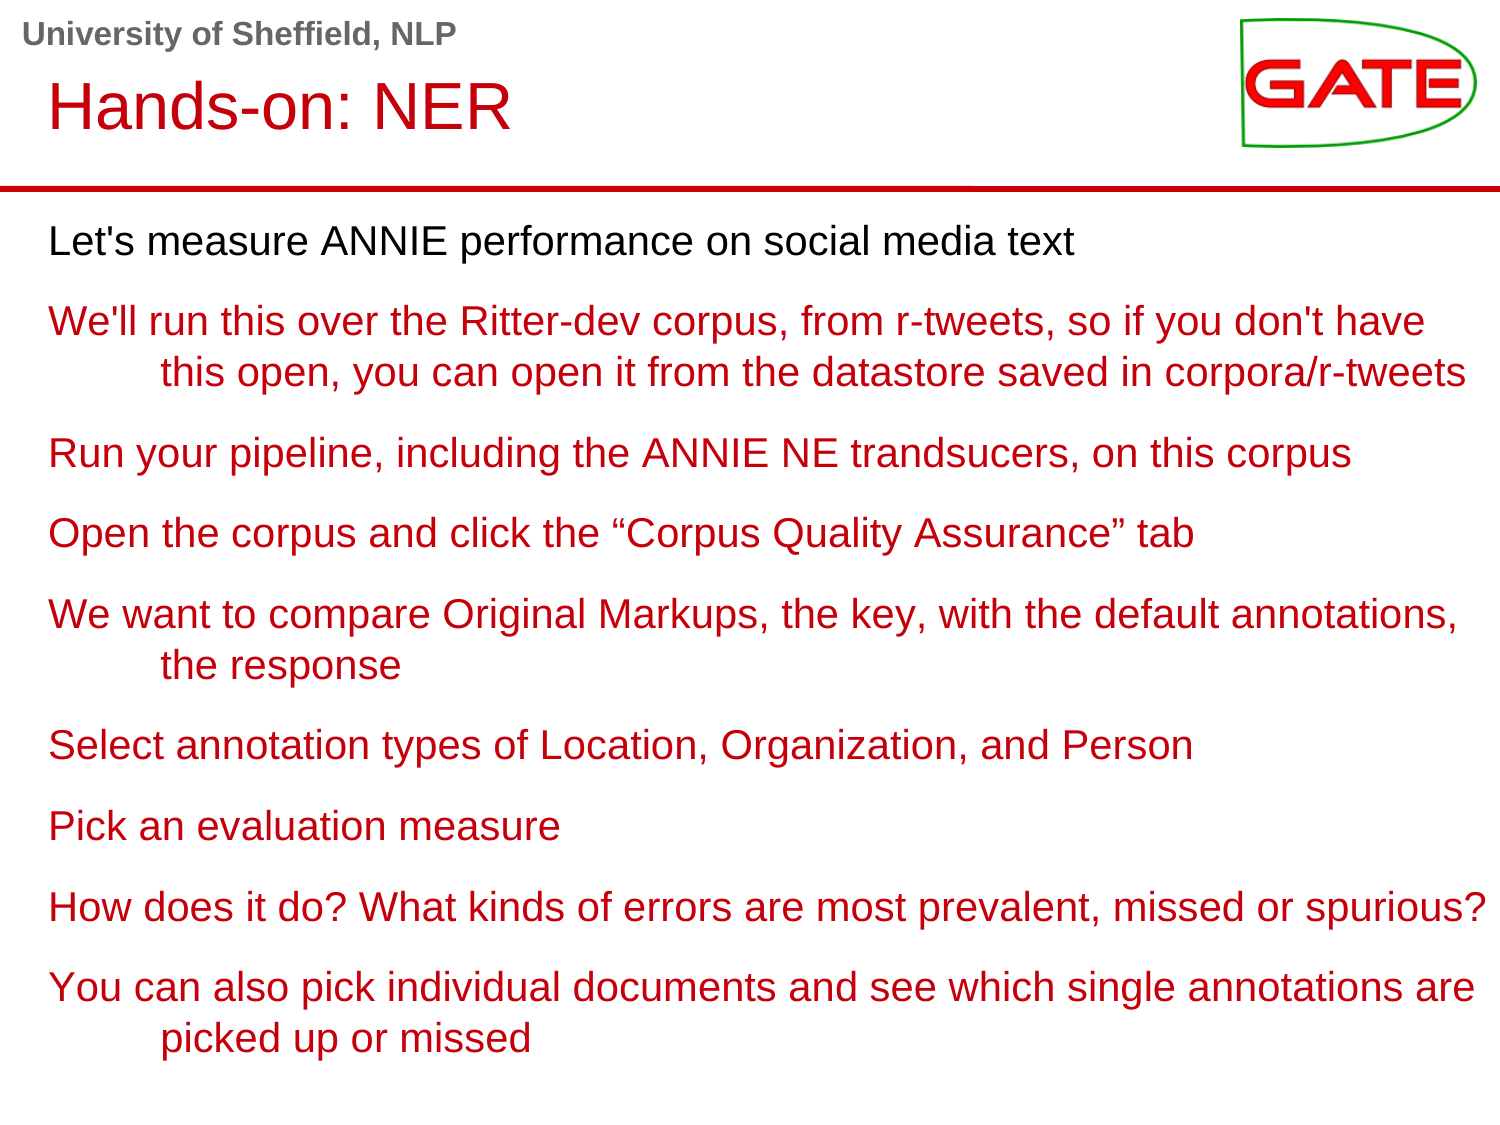

Hands-on: NER
Let's measure ANNIE performance on social media text
We'll run this over the Ritter-dev corpus, from r-tweets, so if you don't have this open, you can open it from the datastore saved in corpora/r-tweets
Run your pipeline, including the ANNIE NE trandsucers, on this corpus
Open the corpus and click the “Corpus Quality Assurance” tab
We want to compare Original Markups, the key, with the default annotations, the response
Select annotation types of Location, Organization, and Person
Pick an evaluation measure
How does it do? What kinds of errors are most prevalent, missed or spurious?
You can also pick individual documents and see which single annotations are picked up or missed